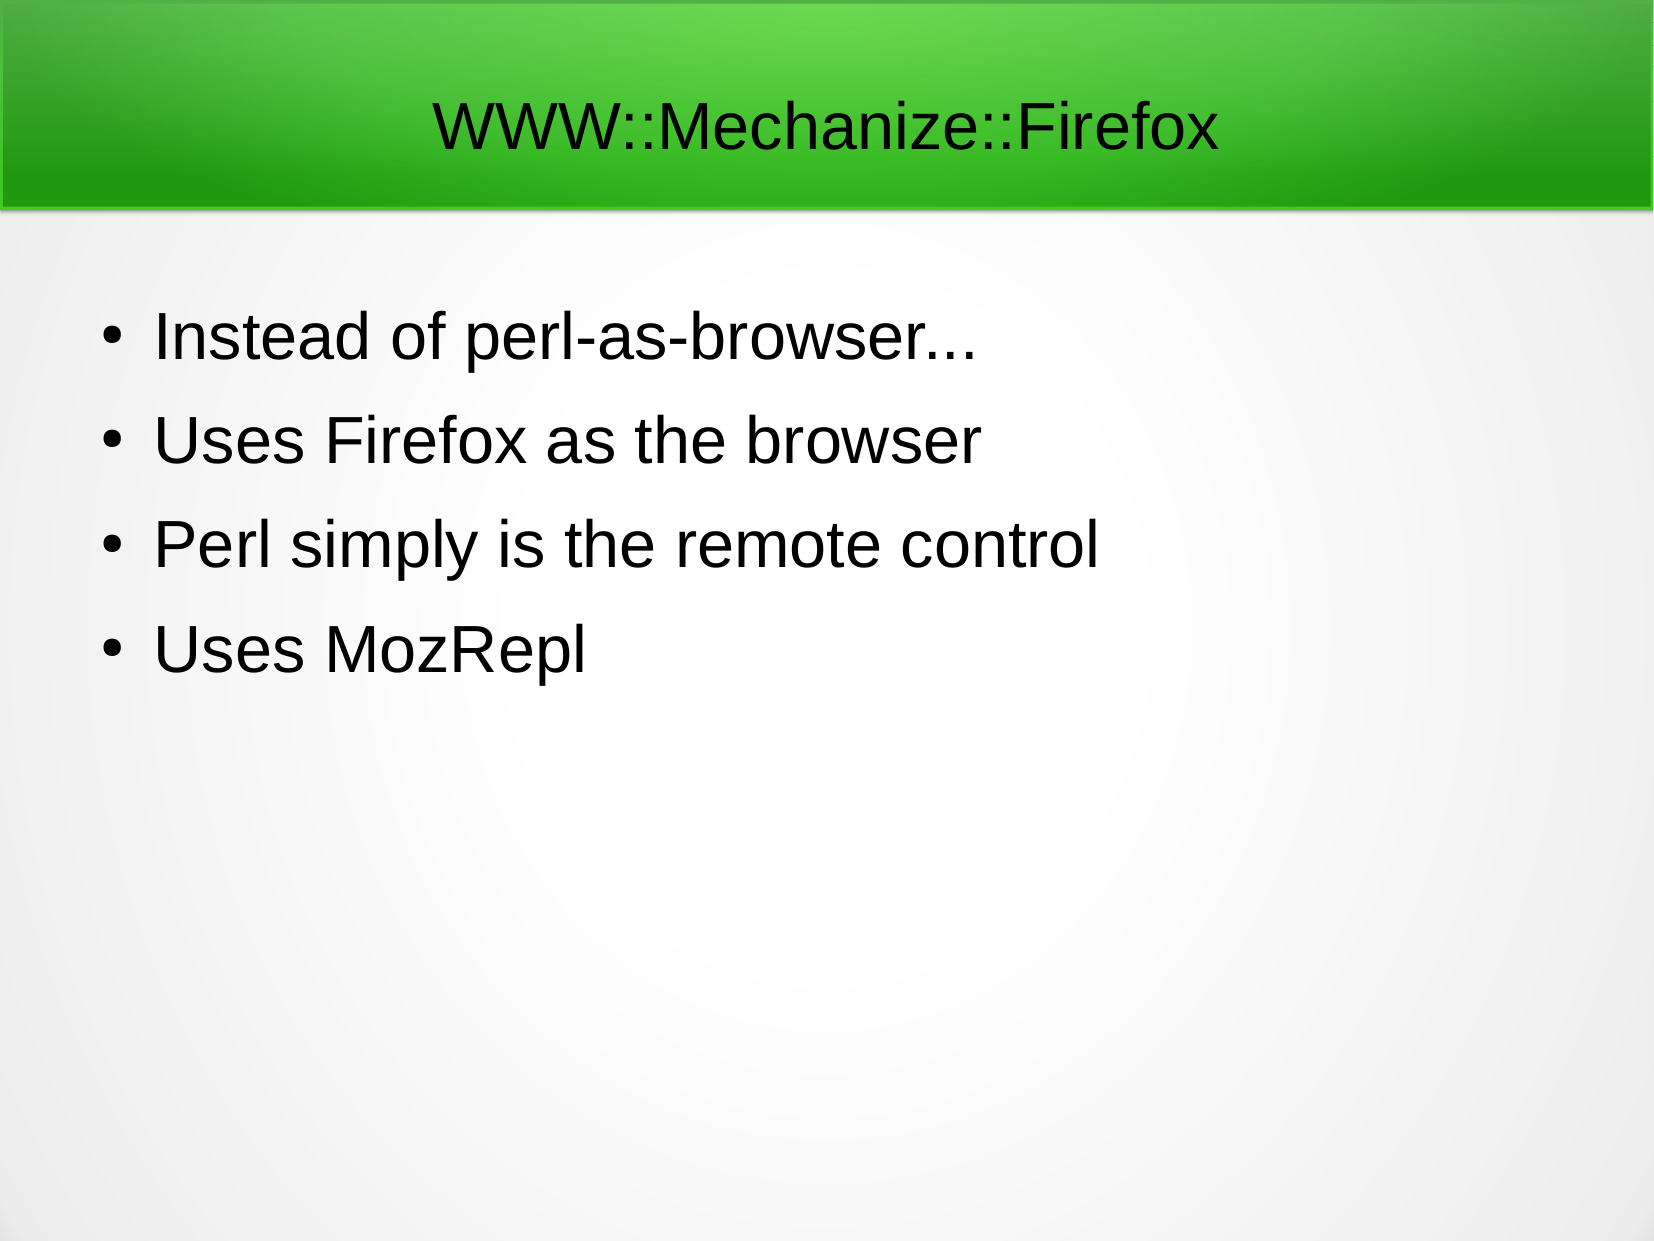

# WWW::Mechanize::Firefox
Instead of perl-as-browser...
Uses Firefox as the browser
Perl simply is the remote control
Uses MozRepl